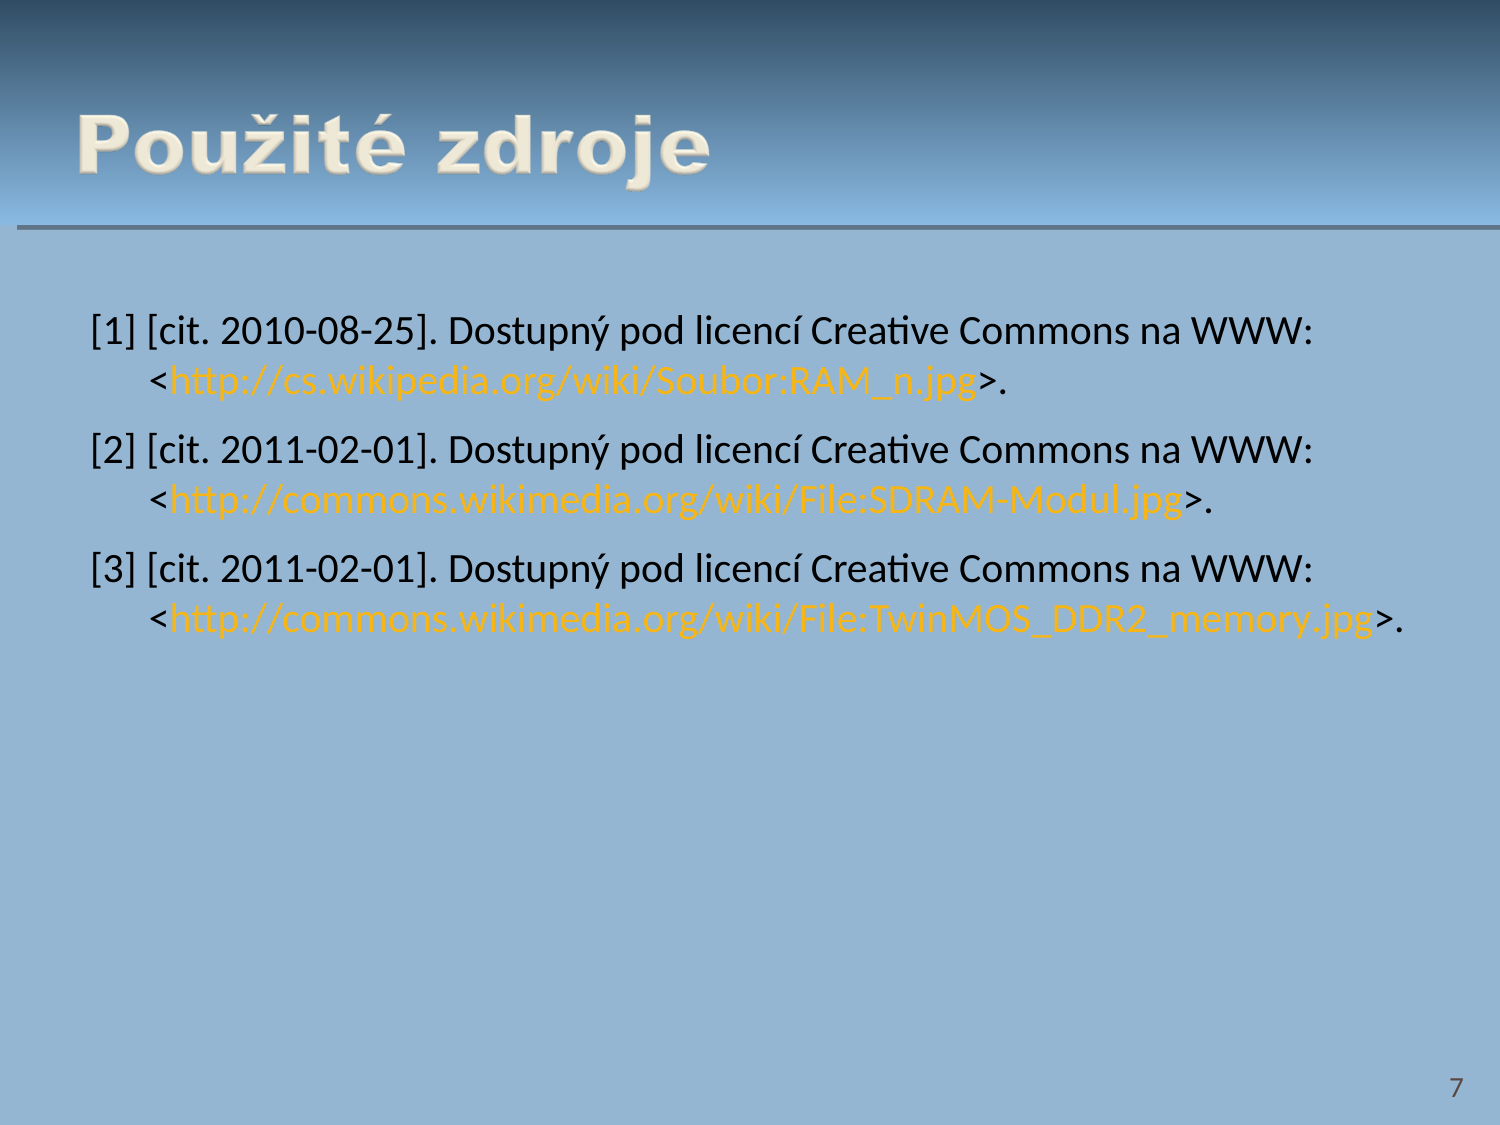

# [1] [cit. 2010-08-25]. Dostupný pod licencí Creative Commons na WWW: <http://cs.wikipedia.org/wiki/Soubor:RAM_n.jpg>.
[2] [cit. 2011-02-01]. Dostupný pod licencí Creative Commons na WWW:
<http://commons.wikimedia.org/wiki/File:SDRAM-Modul.jpg>.
[3] [cit. 2011-02-01]. Dostupný pod licencí Creative Commons na WWW:
<http://commons.wikimedia.org/wiki/File:TwinMOS_DDR2_memory.jpg>.